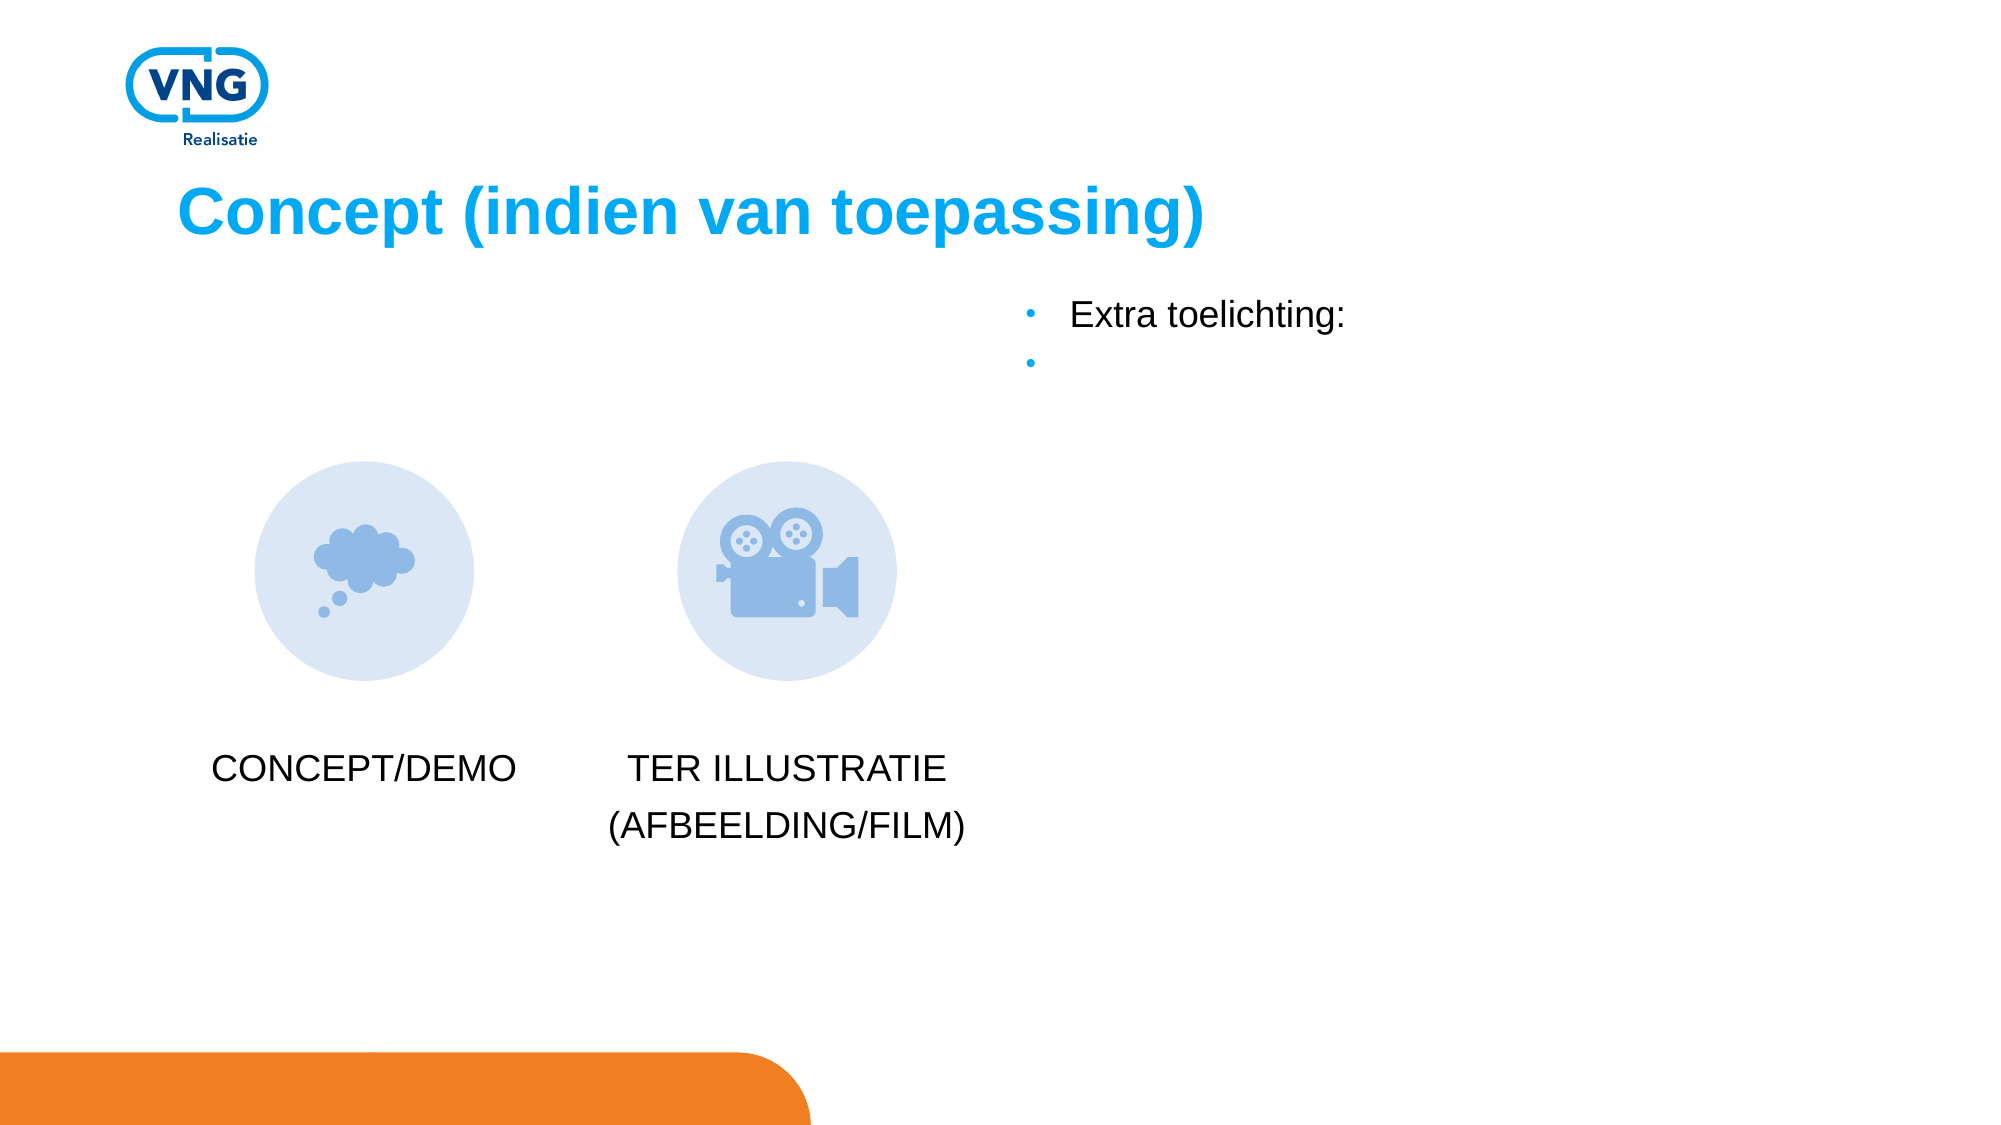

# Concept (indien van toepassing)
Extra toelichting:
Concept/Demo
Ter illustratie
(afbeelding/film)